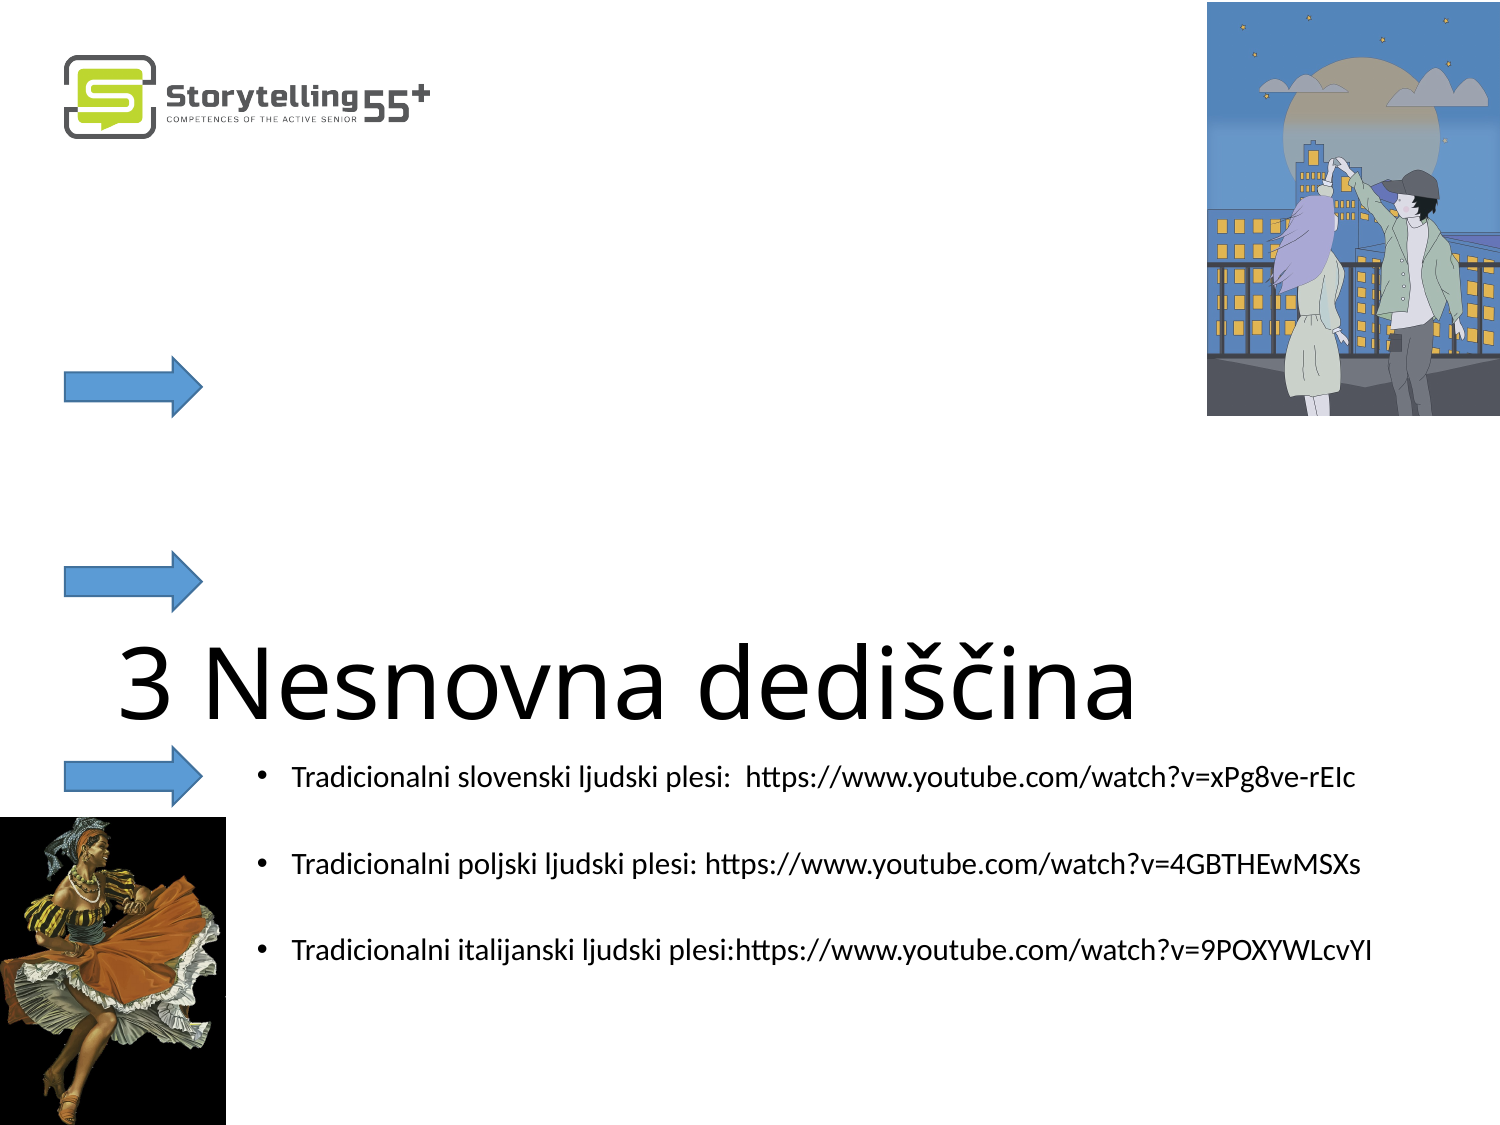

# 3 Nesnovna dediščina
Tradicionalni slovenski ljudski plesi: https://www.youtube.com/watch?v=xPg8ve-rEIc
Tradicionalni poljski ljudski plesi: https://www.youtube.com/watch?v=4GBTHEwMSXs
Tradicionalni italijanski ljudski plesi:https://www.youtube.com/watch?v=9POXYWLcvYI